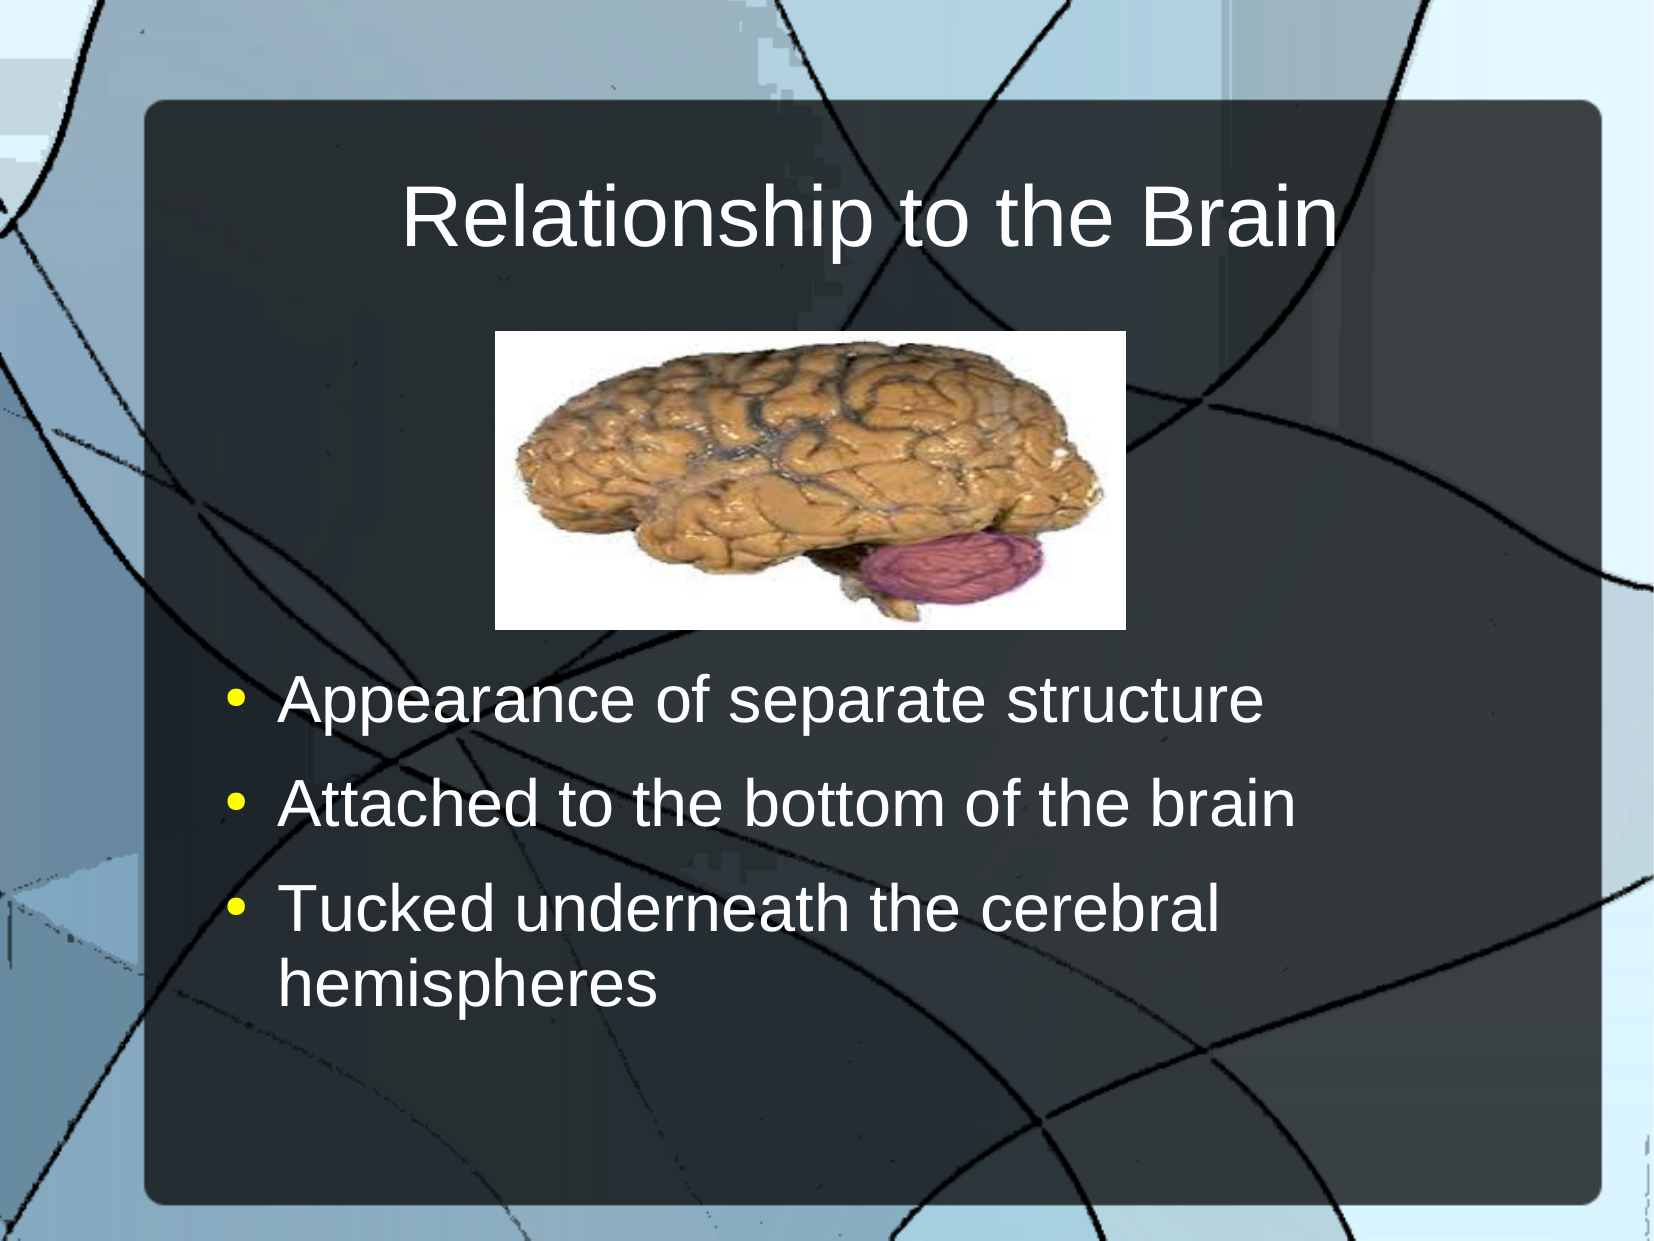

# Relationship to the Brain
Appearance of separate structure
Attached to the bottom of the brain
Tucked underneath the cerebral hemispheres